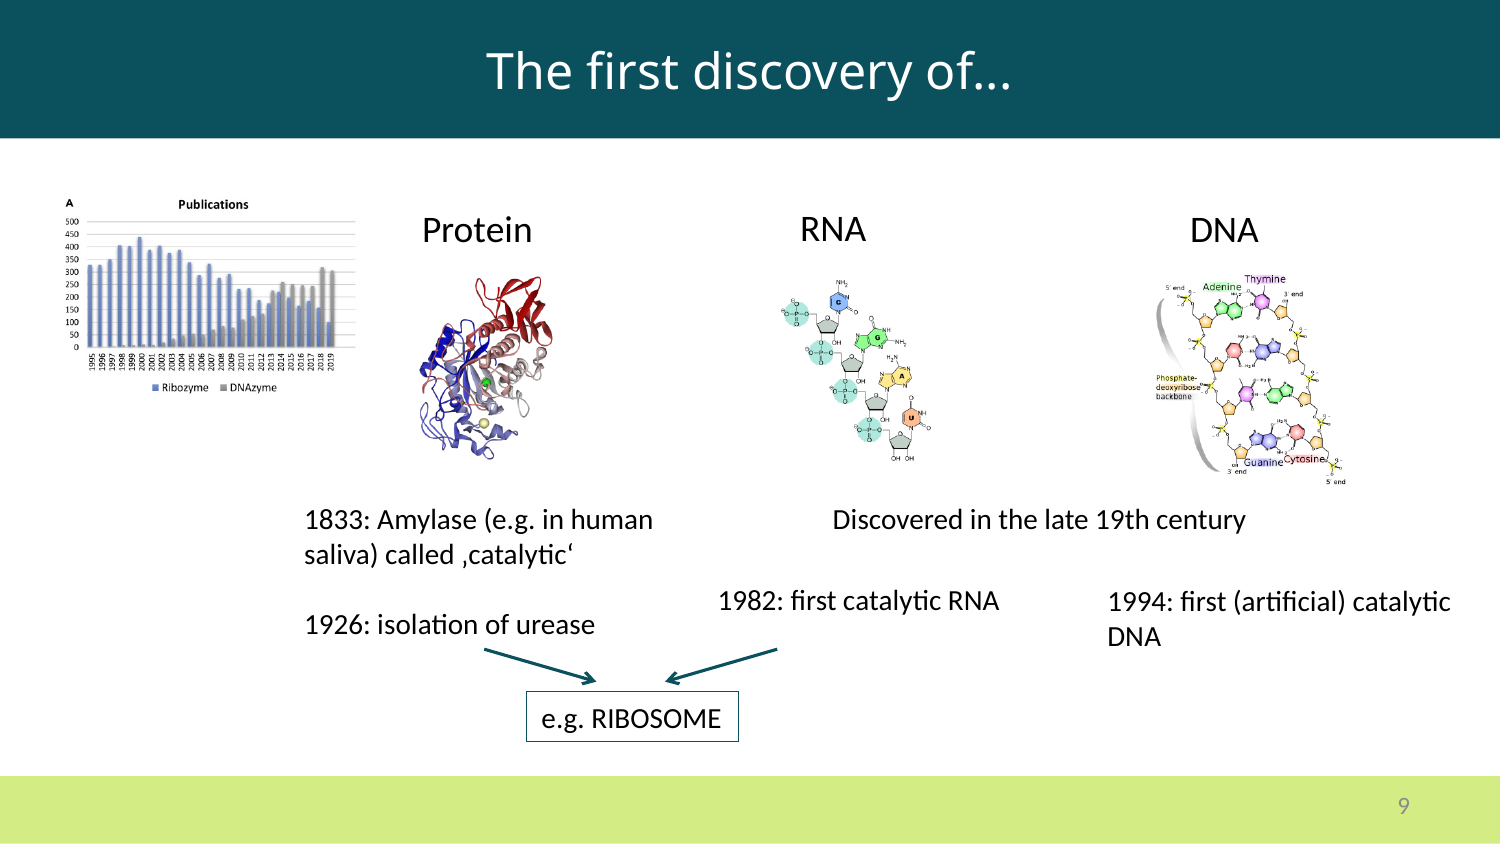

The first discovery of...
RNA
Protein
DNA
1833: Amylase (e.g. in human saliva) called ‚catalytic‘
1926: isolation of urease
Discovered in the late 19th century
1982: first catalytic RNA
1994: first (artificial) catalytic DNA
e.g. RIBOSOME